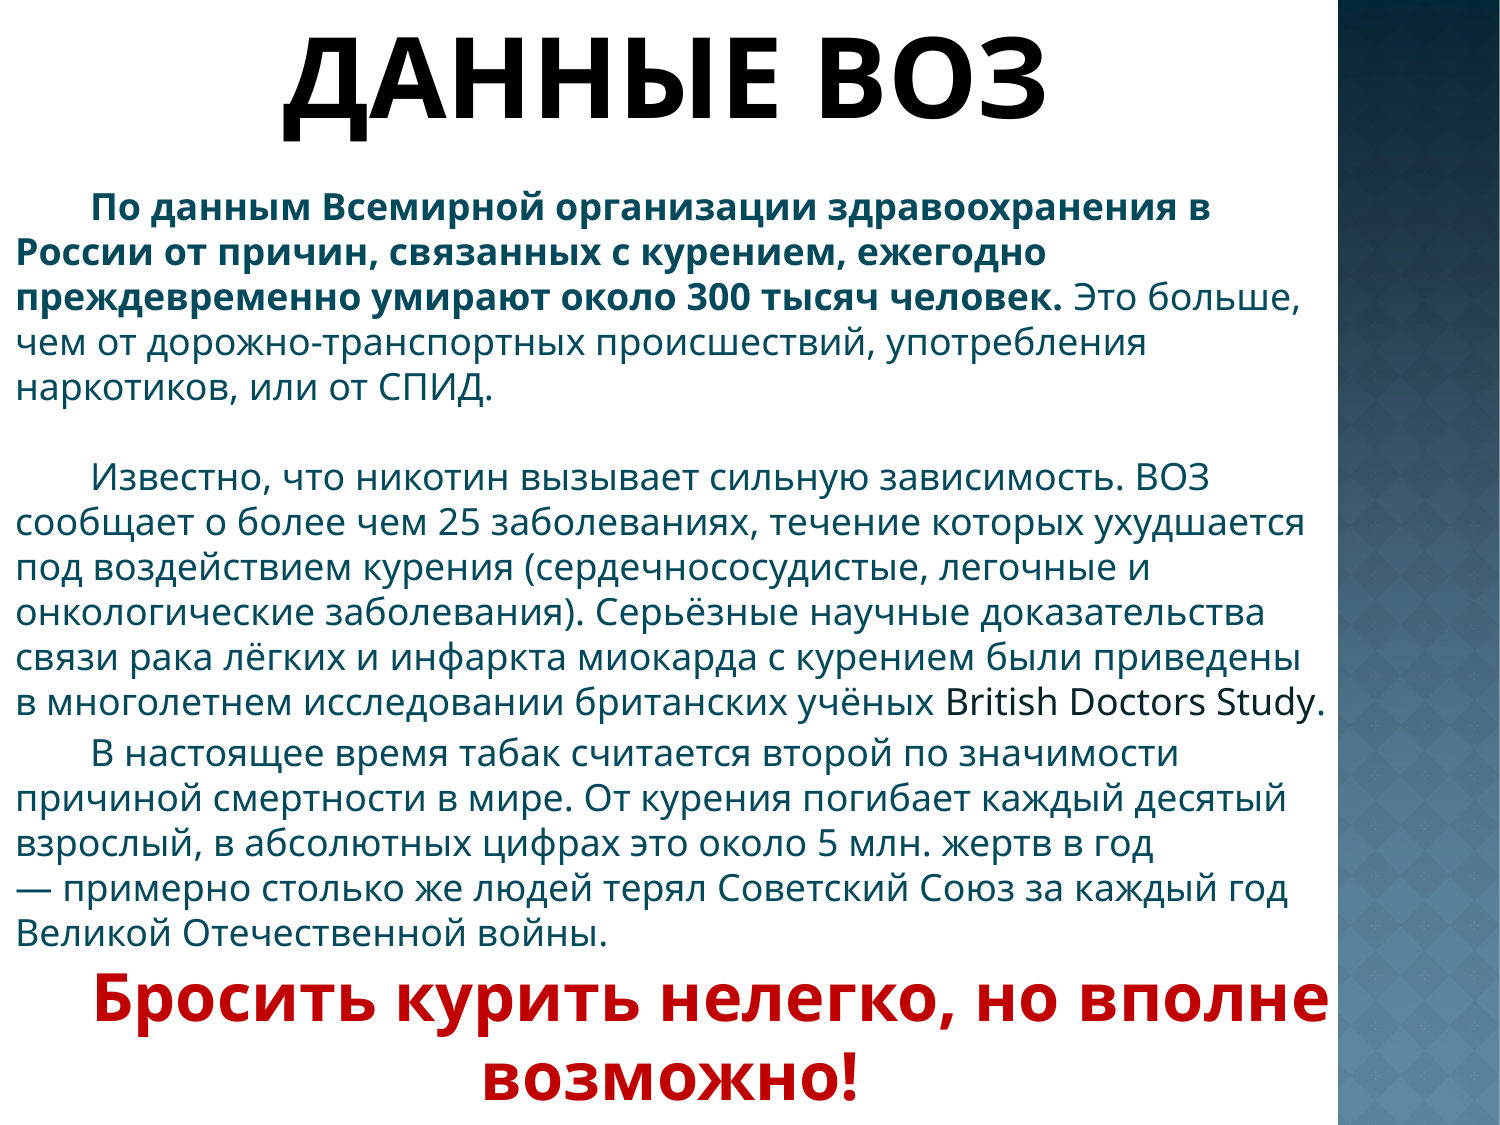

# Данные ВОЗ
По данным Всемирной организации здравоохранения в России от причин, связанных с курением, ежегодно преждевременно умирают около 300 тысяч человек. Это больше, чем от дорожно-транспортных происшествий, употребления наркотиков, или от СПИД.
Известно, что никотин вызывает сильную зависимость. ВОЗ сообщает о более чем 25 заболеваниях, течение которых ухудшается под воздействием курения (сердечнососудистые, легочные и онкологические заболевания). Серьёзные научные доказательства связи рака лёгких и инфаркта миокарда с курением были приведены в многолетнем исследовании британских учёных British Doctors Study.
В настоящее время табак считается второй по значимости причиной смертности в мире. От курения погибает каждый десятый взрослый, в абсолютных цифрах это около 5 млн. жертв в год — примерно столько же людей терял Советский Союз за каждый год Великой Отечественной войны.
Бросить курить нелегко, но вполне возможно!